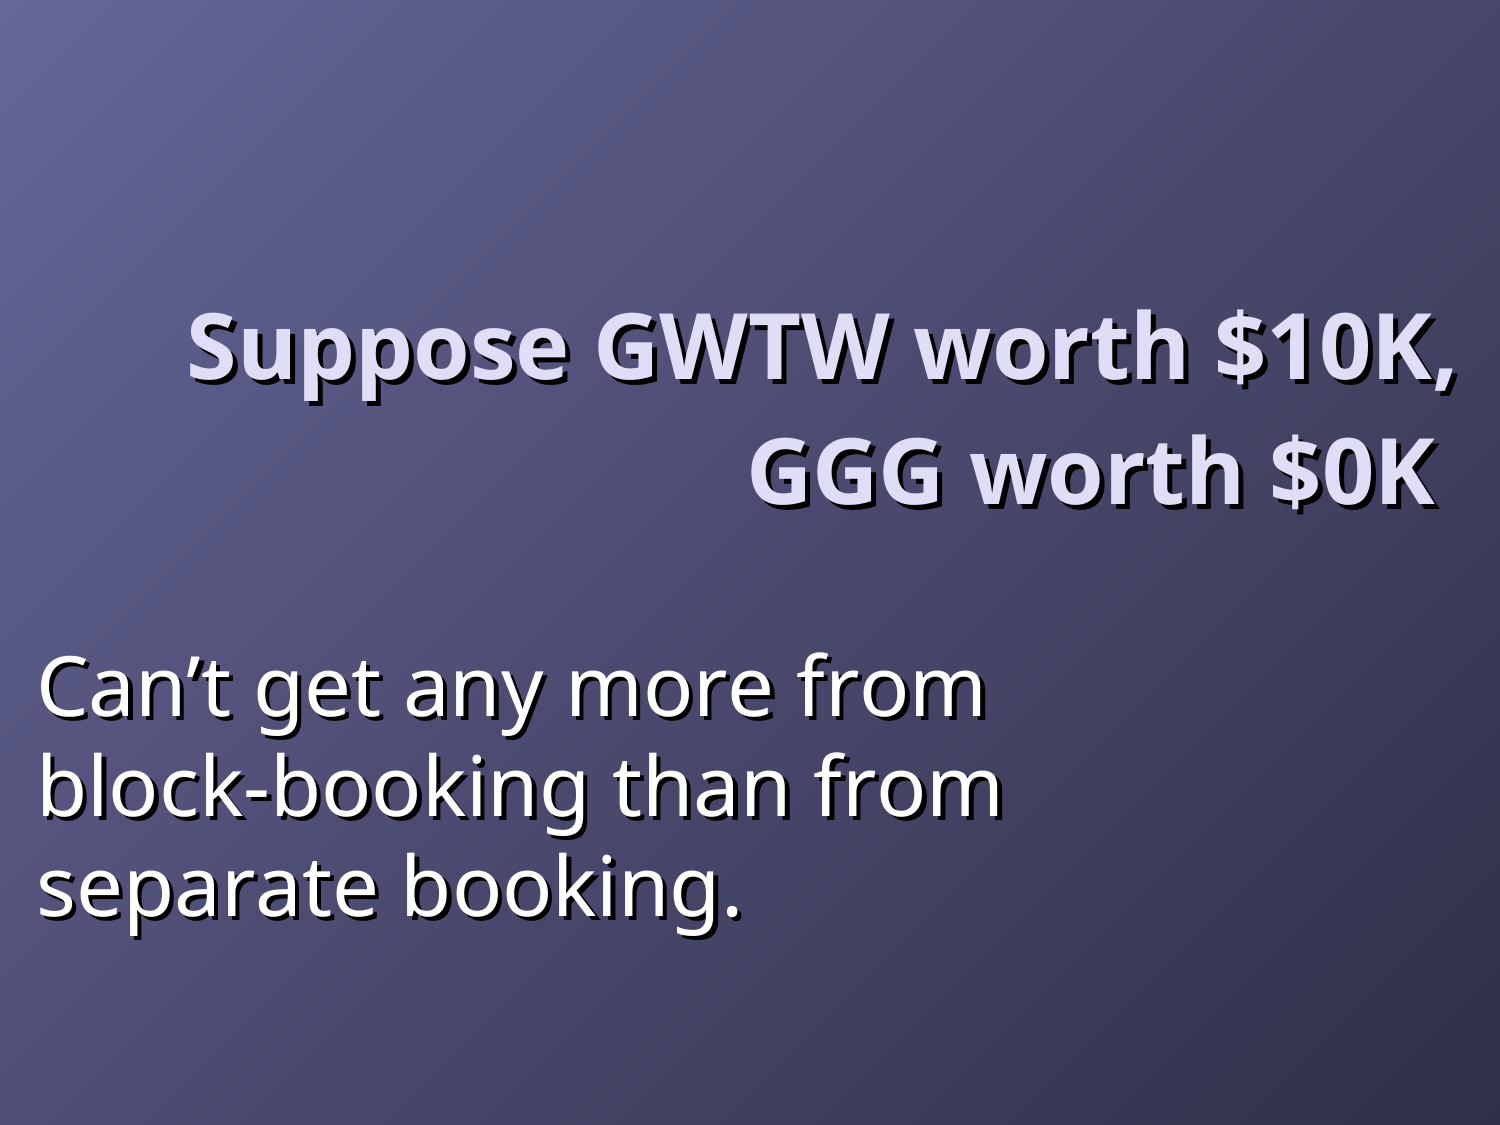

# Suppose GWTW worth $10K, GGG worth $0K
Can’t get any more from
block-booking than from
separate booking.